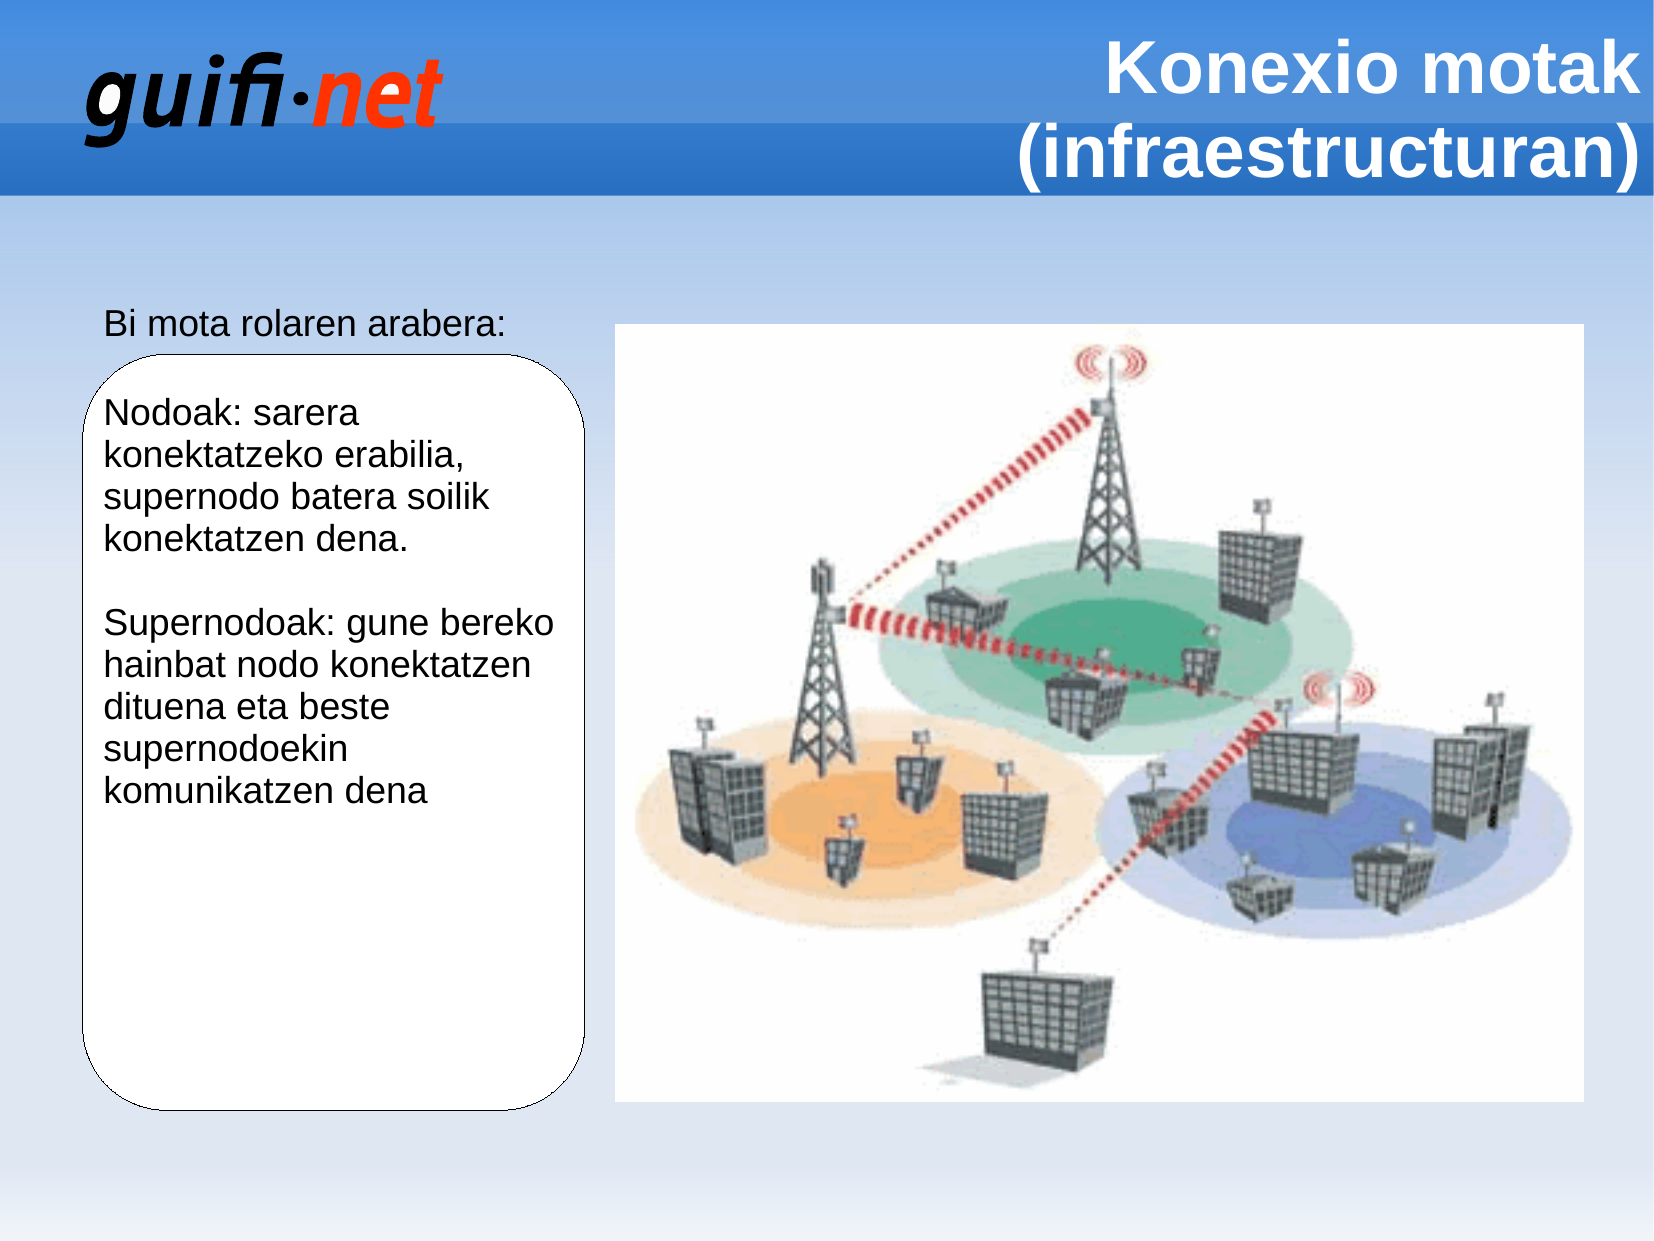

# Konexio motak (infraestructuran)
Bi mota rolaren arabera:
Nodoak: sarera konektatzeko erabilia, supernodo batera soilik konektatzen dena.
Supernodoak: gune bereko hainbat nodo konektatzen dituena eta beste supernodoekin komunikatzen dena